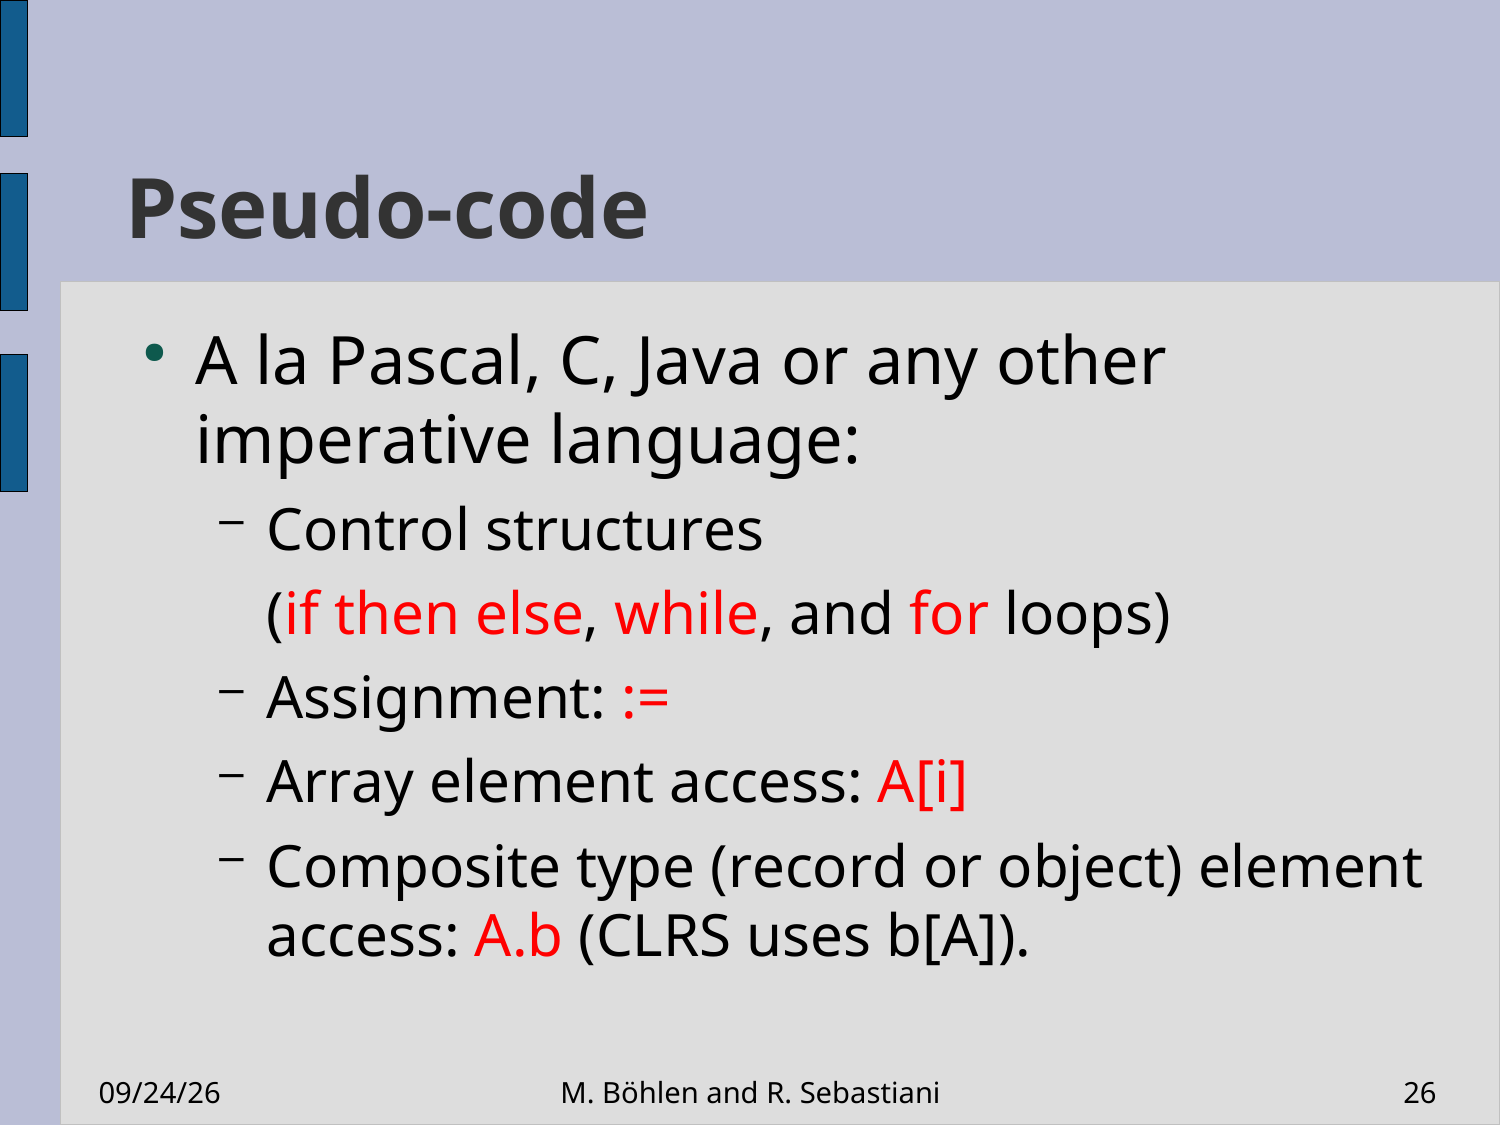

# Pseudo-code
A la Pascal, C, Java or any other imperative language:
Control structures
(if then else, while, and for loops)
Assignment: :=
Array element access: A[i]
Composite type (record or object) element access: A.b (CLRS uses b[A]).
M. Böhlen and R. Sebastiani
26